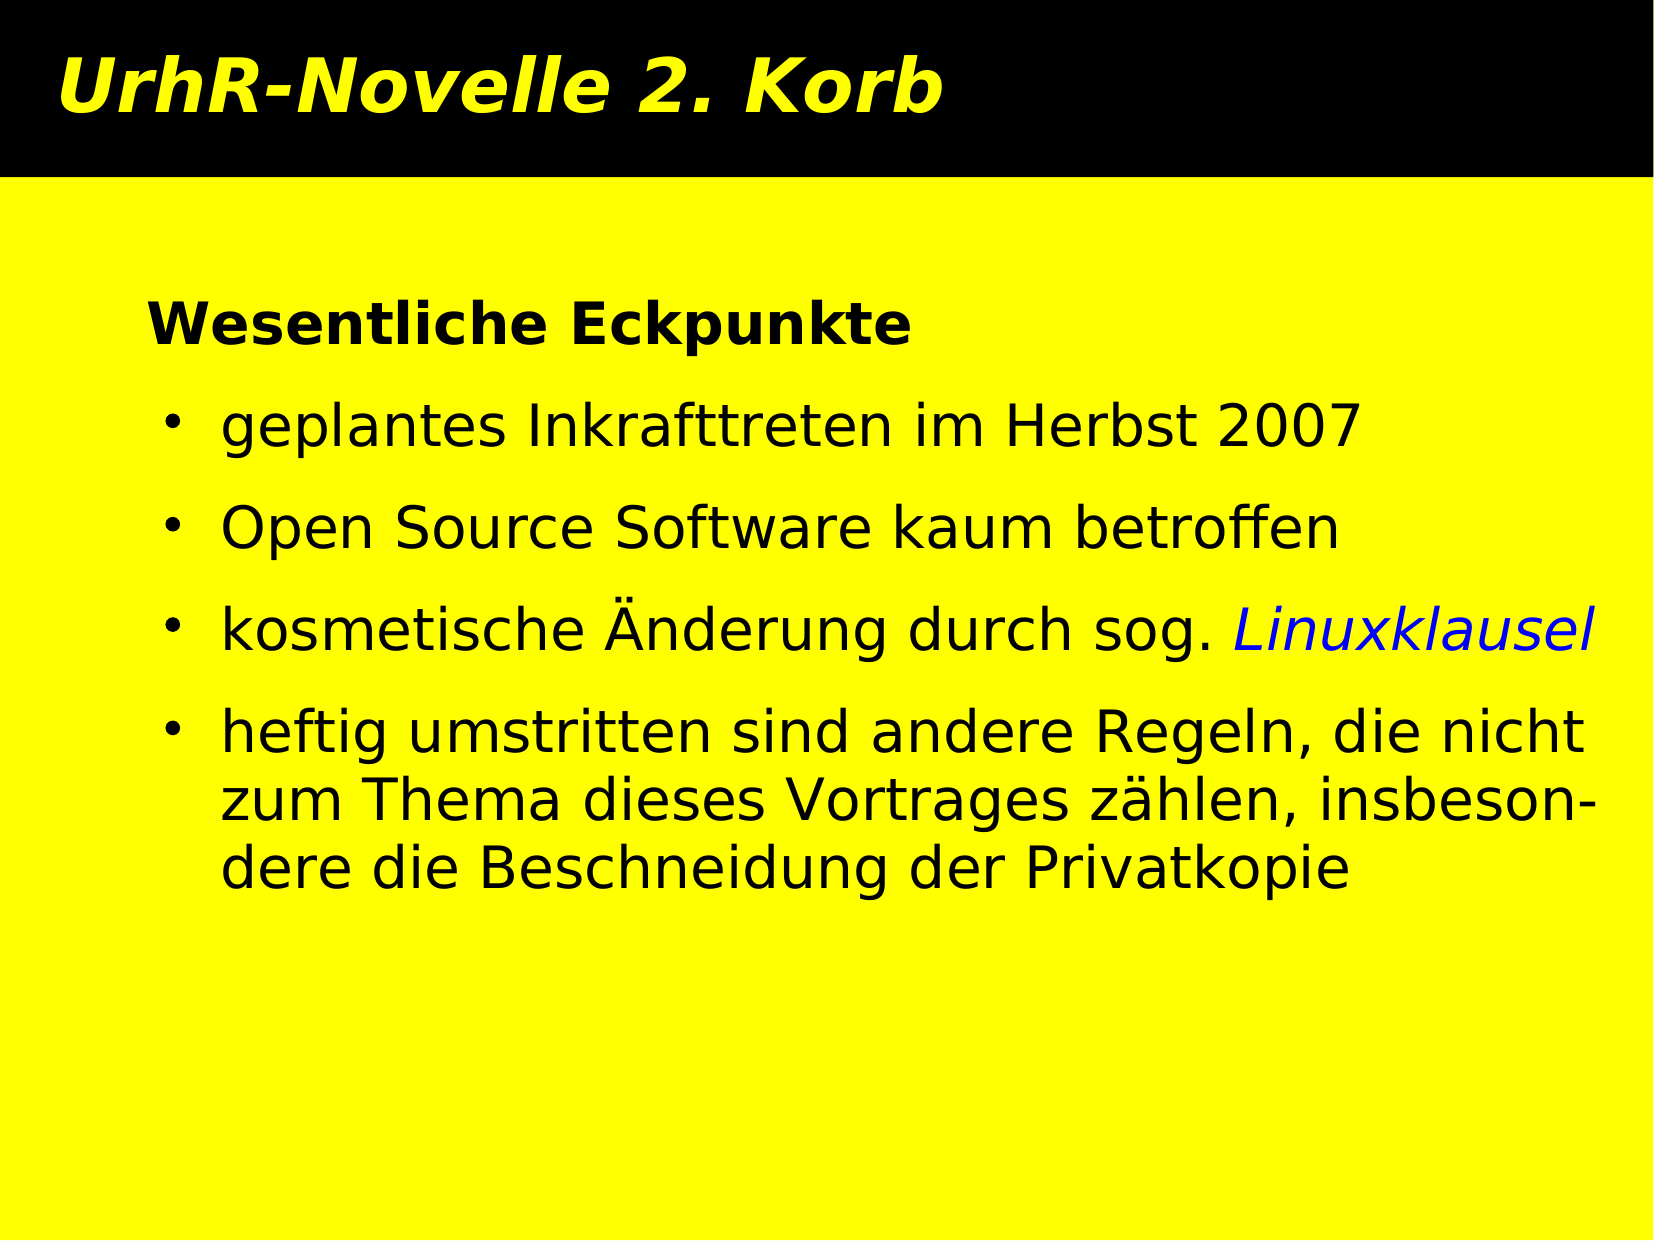

UrhR-Novelle 2. Korb
	Wesentliche Eckpunkte
		geplantes Inkrafttreten im Herbst 2007
		Open Source Software kaum betroffen
		kosmetische Änderung durch sog. Linuxklausel
		heftig umstritten sind andere Regeln, die nicht
		zum Thema dieses Vortrages zählen, insbeson-
		dere die Beschneidung der Privatkopie